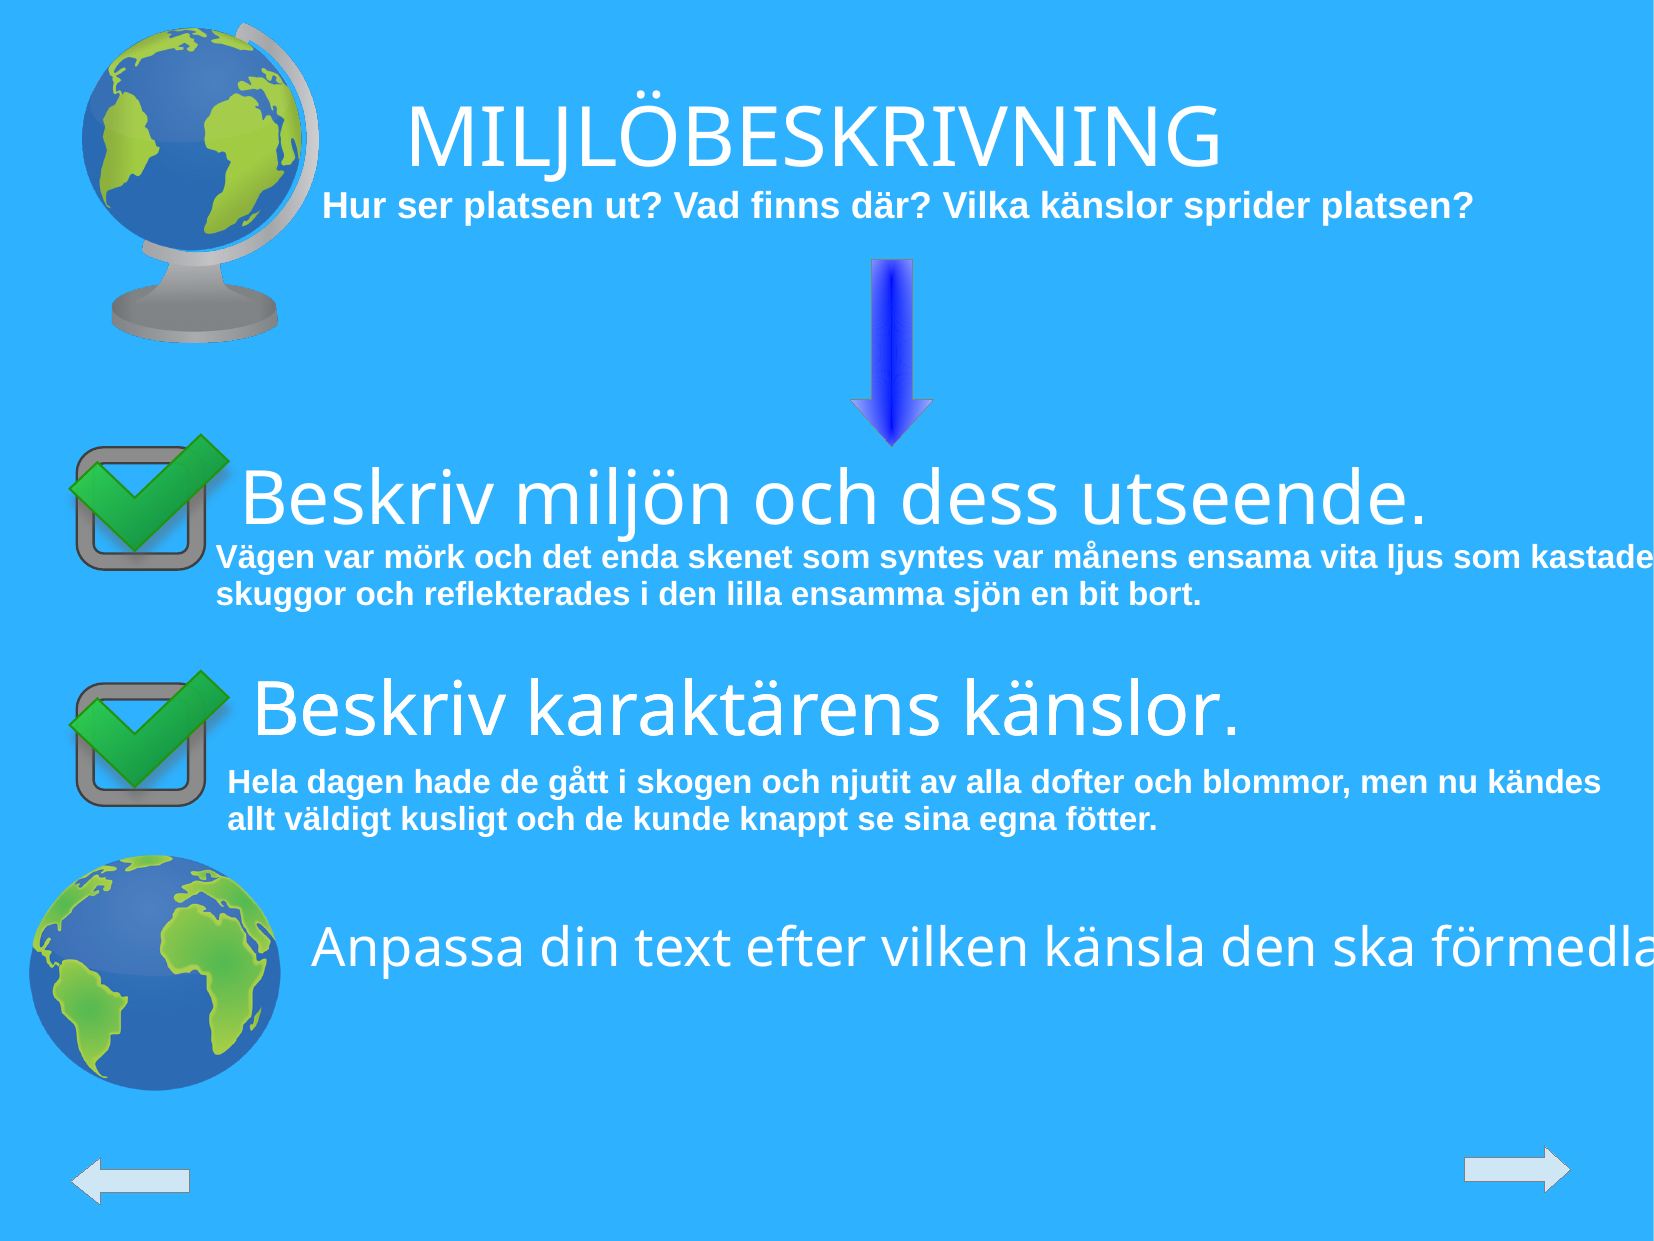

MILJLÖBESKRIVNING
Hur ser platsen ut? Vad finns där? Vilka känslor sprider platsen?
Beskriv miljön och dess utseende.
Vägen var mörk och det enda skenet som syntes var månens ensama vita ljus som kastade skuggor och reflekterades i den lilla ensamma sjön en bit bort.
Beskriv karaktärens känslor.
Beskriv karaktärens känslor.
Hela dagen hade de gått i skogen och njutit av alla dofter och blommor, men nu kändes allt väldigt kusligt och de kunde knappt se sina egna fötter.
Anpassa din text efter vilken känsla den ska förmedla.